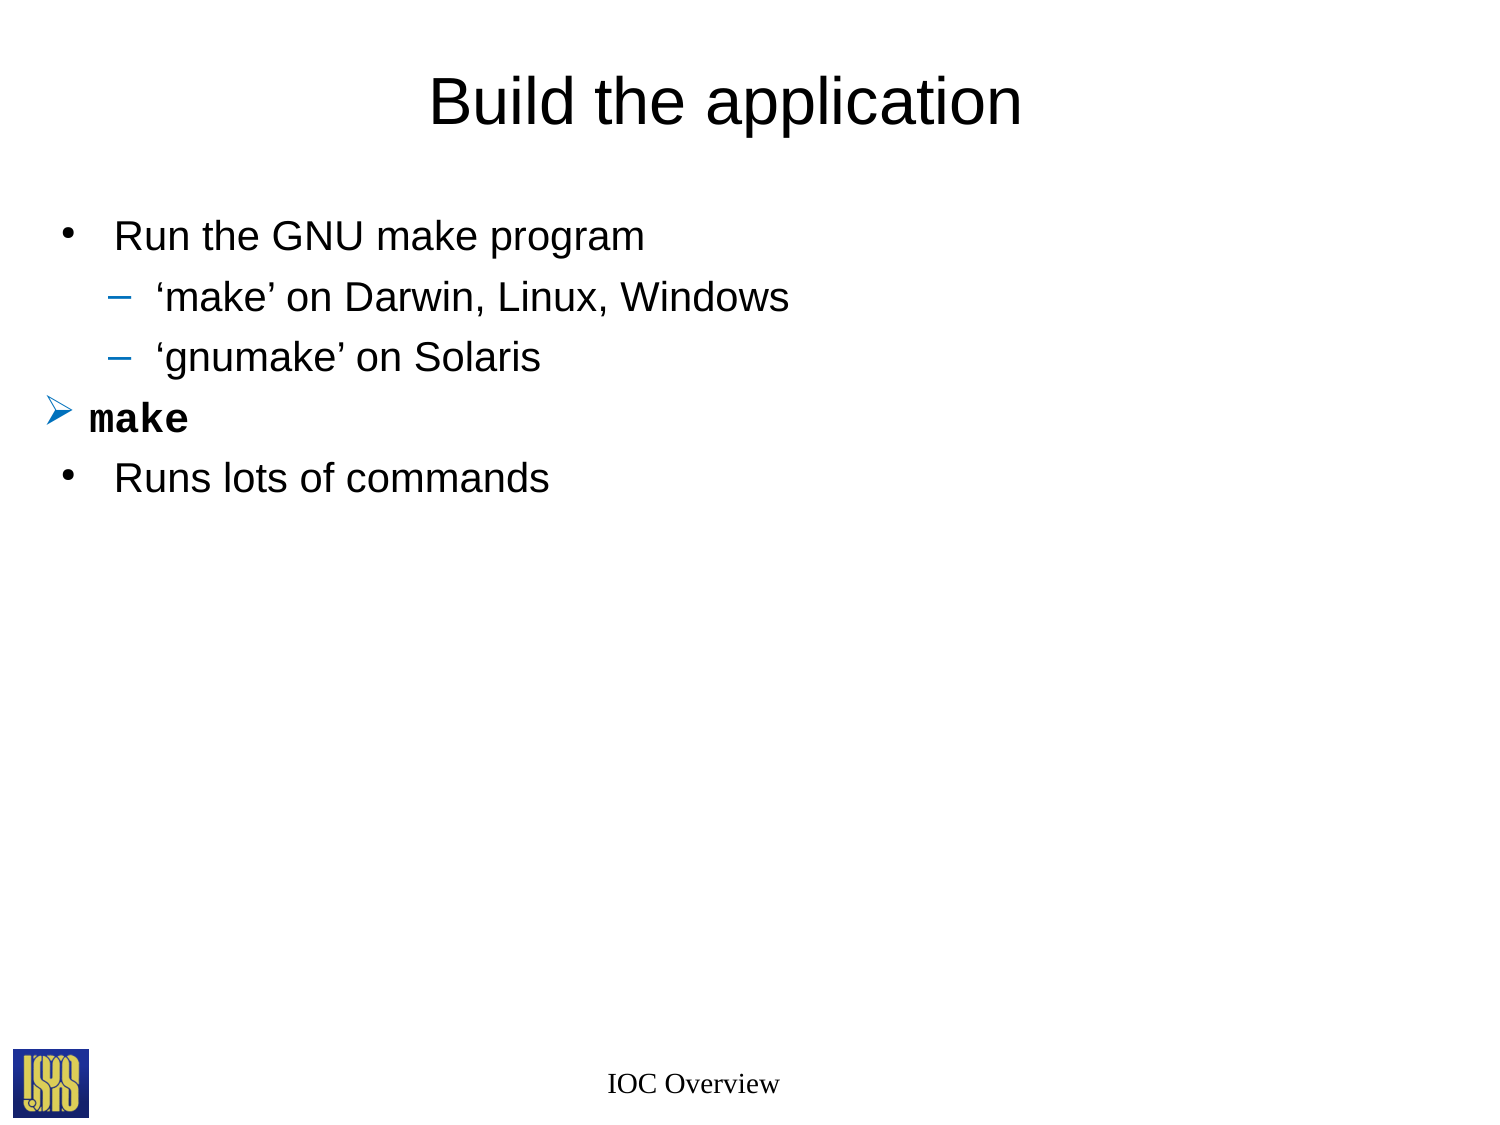

# Build the application
Run the GNU make program
‘make’ on Darwin, Linux, Windows
‘gnumake’ on Solaris
make
Runs lots of commands